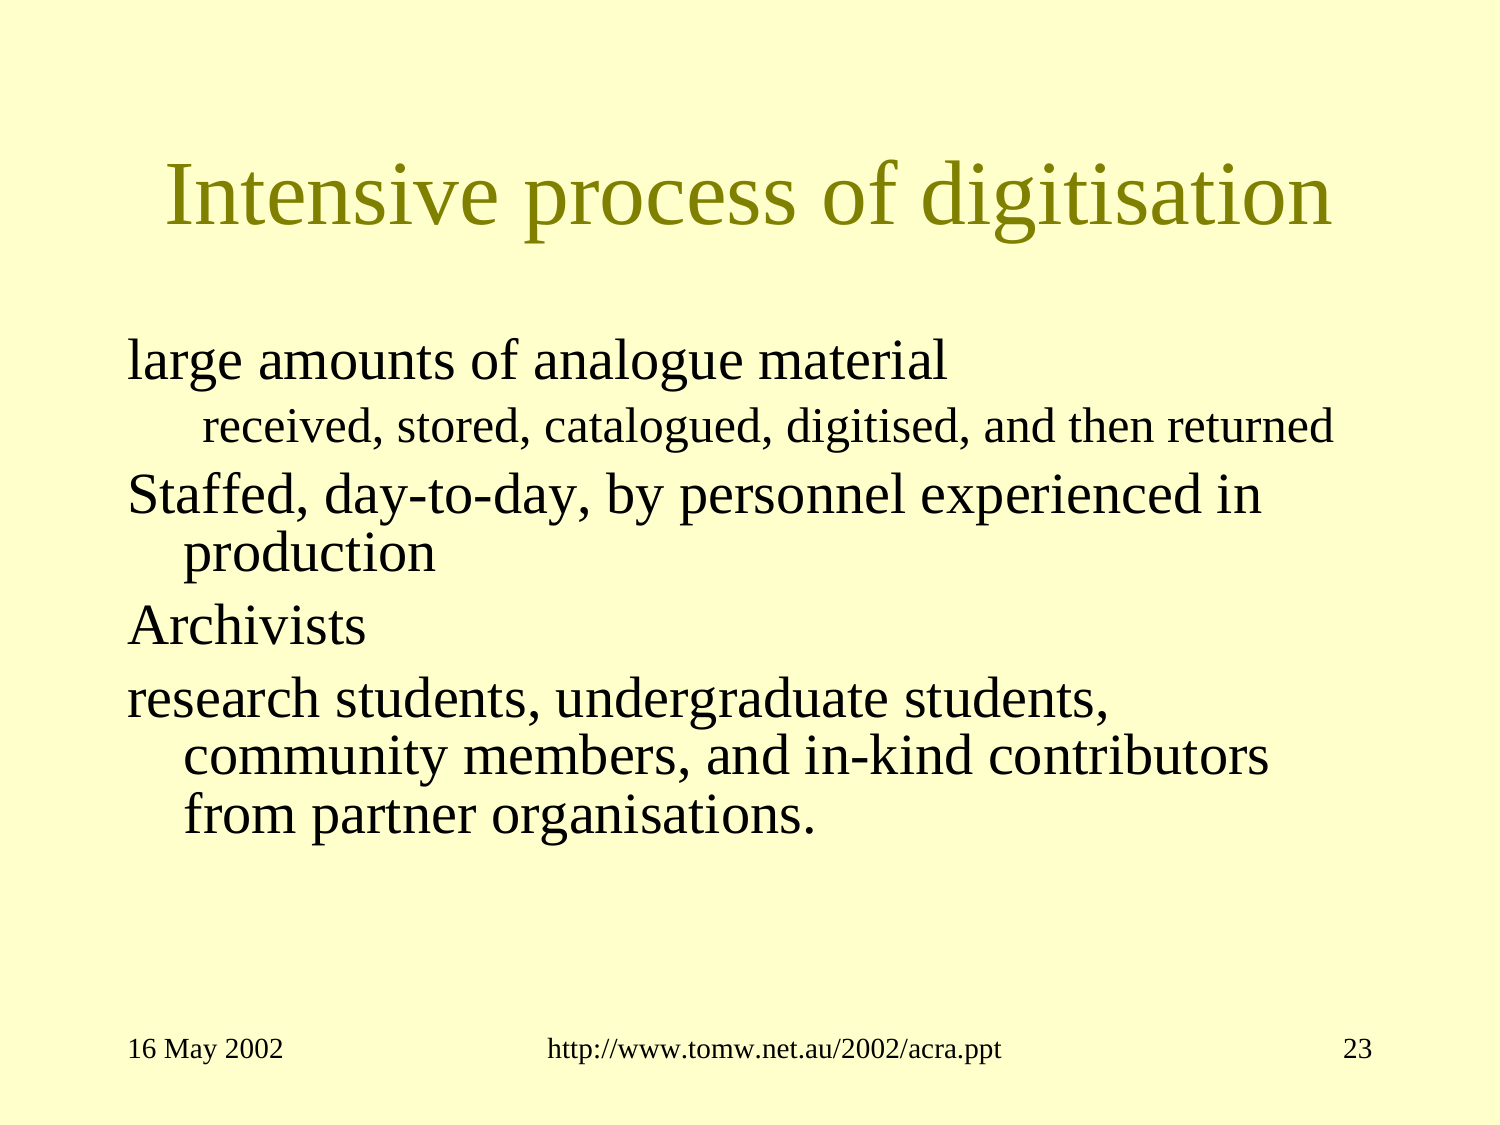

# Intensive process of digitisation
large amounts of analogue material
received, stored, catalogued, digitised, and then returned
Staffed, day-to-day, by personnel experienced in production
Archivists
research students, undergraduate students, community members, and in-kind contributors from partner organisations.
16 May 2002
http://www.tomw.net.au/2002/acra.ppt
23